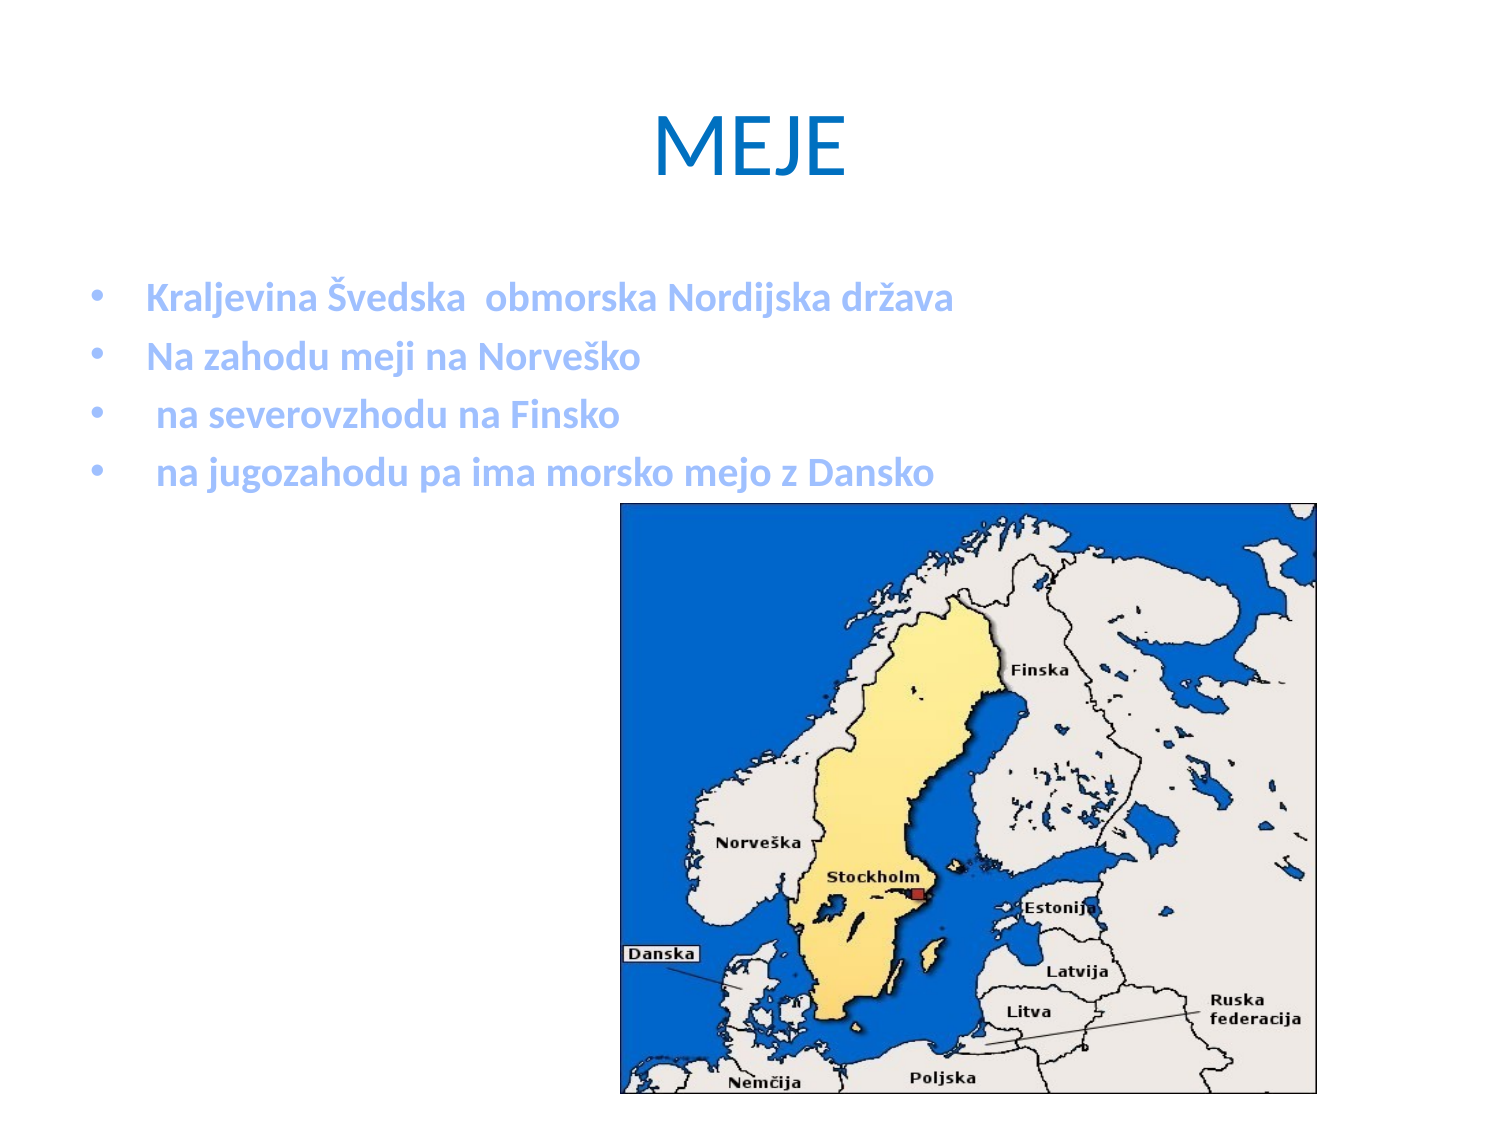

# MEJE
Kraljevina Švedska  obmorska Nordijska država
Na zahodu meji na Norveško
 na severovzhodu na Finsko
 na jugozahodu pa ima morsko mejo z Dansko